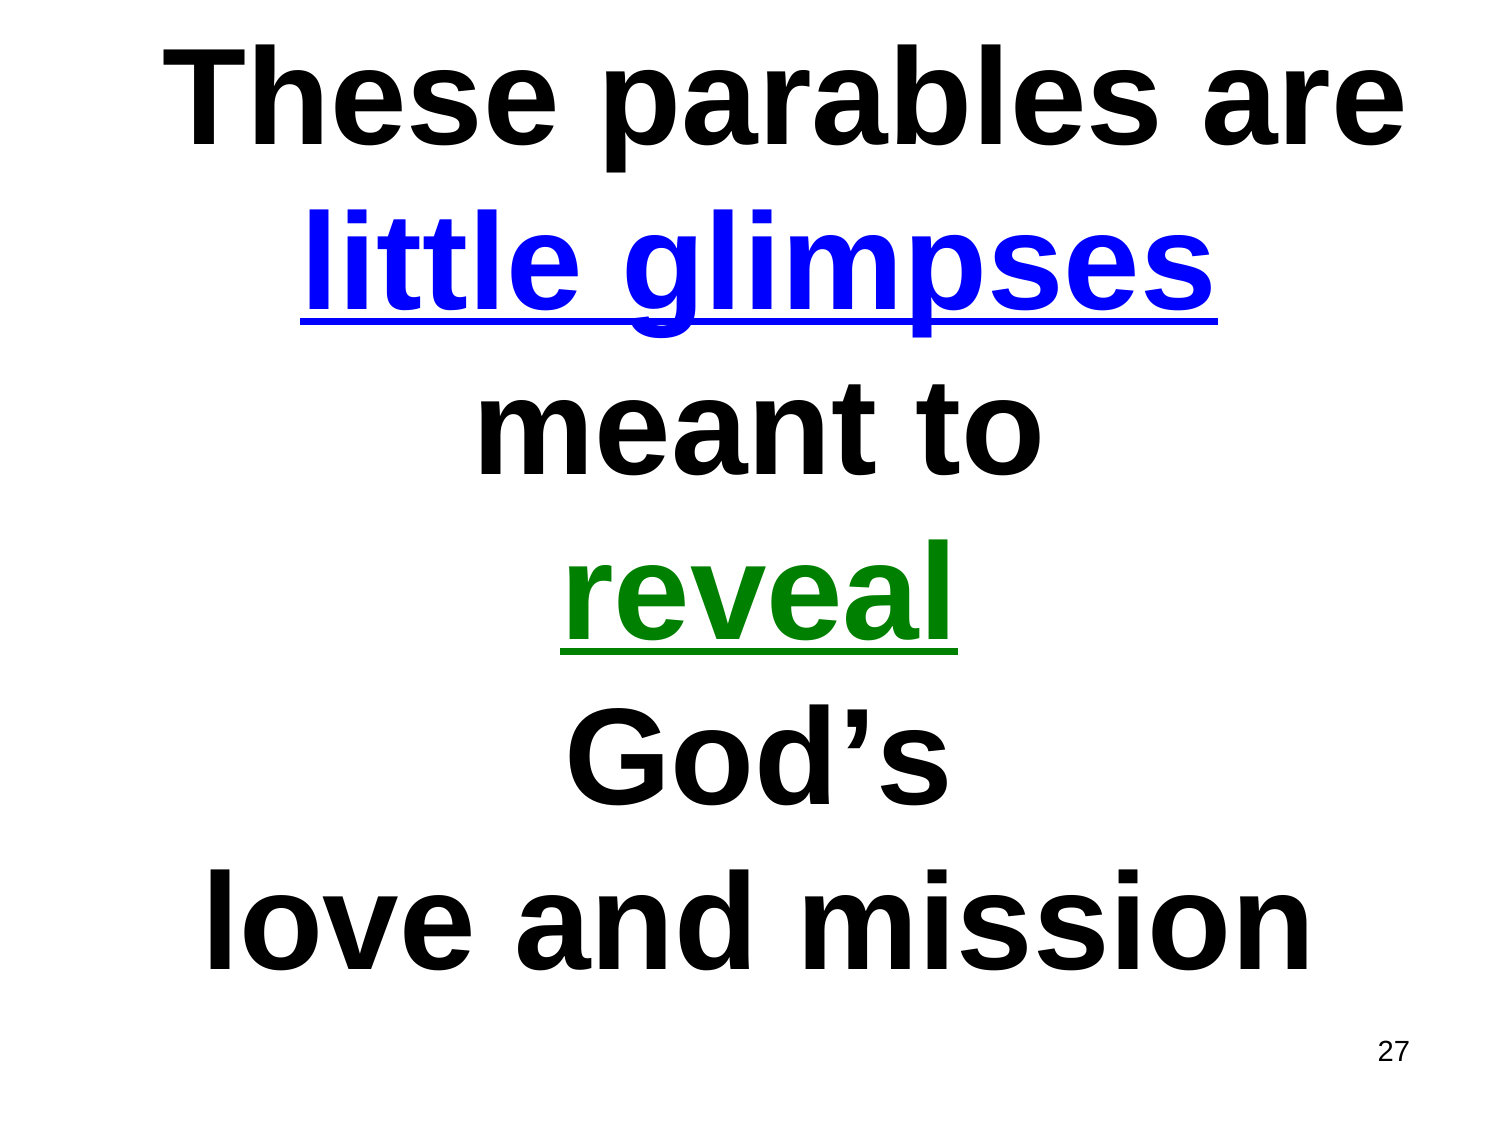

These parables are
little glimpses
meant to
reveal
God’s
love and mission